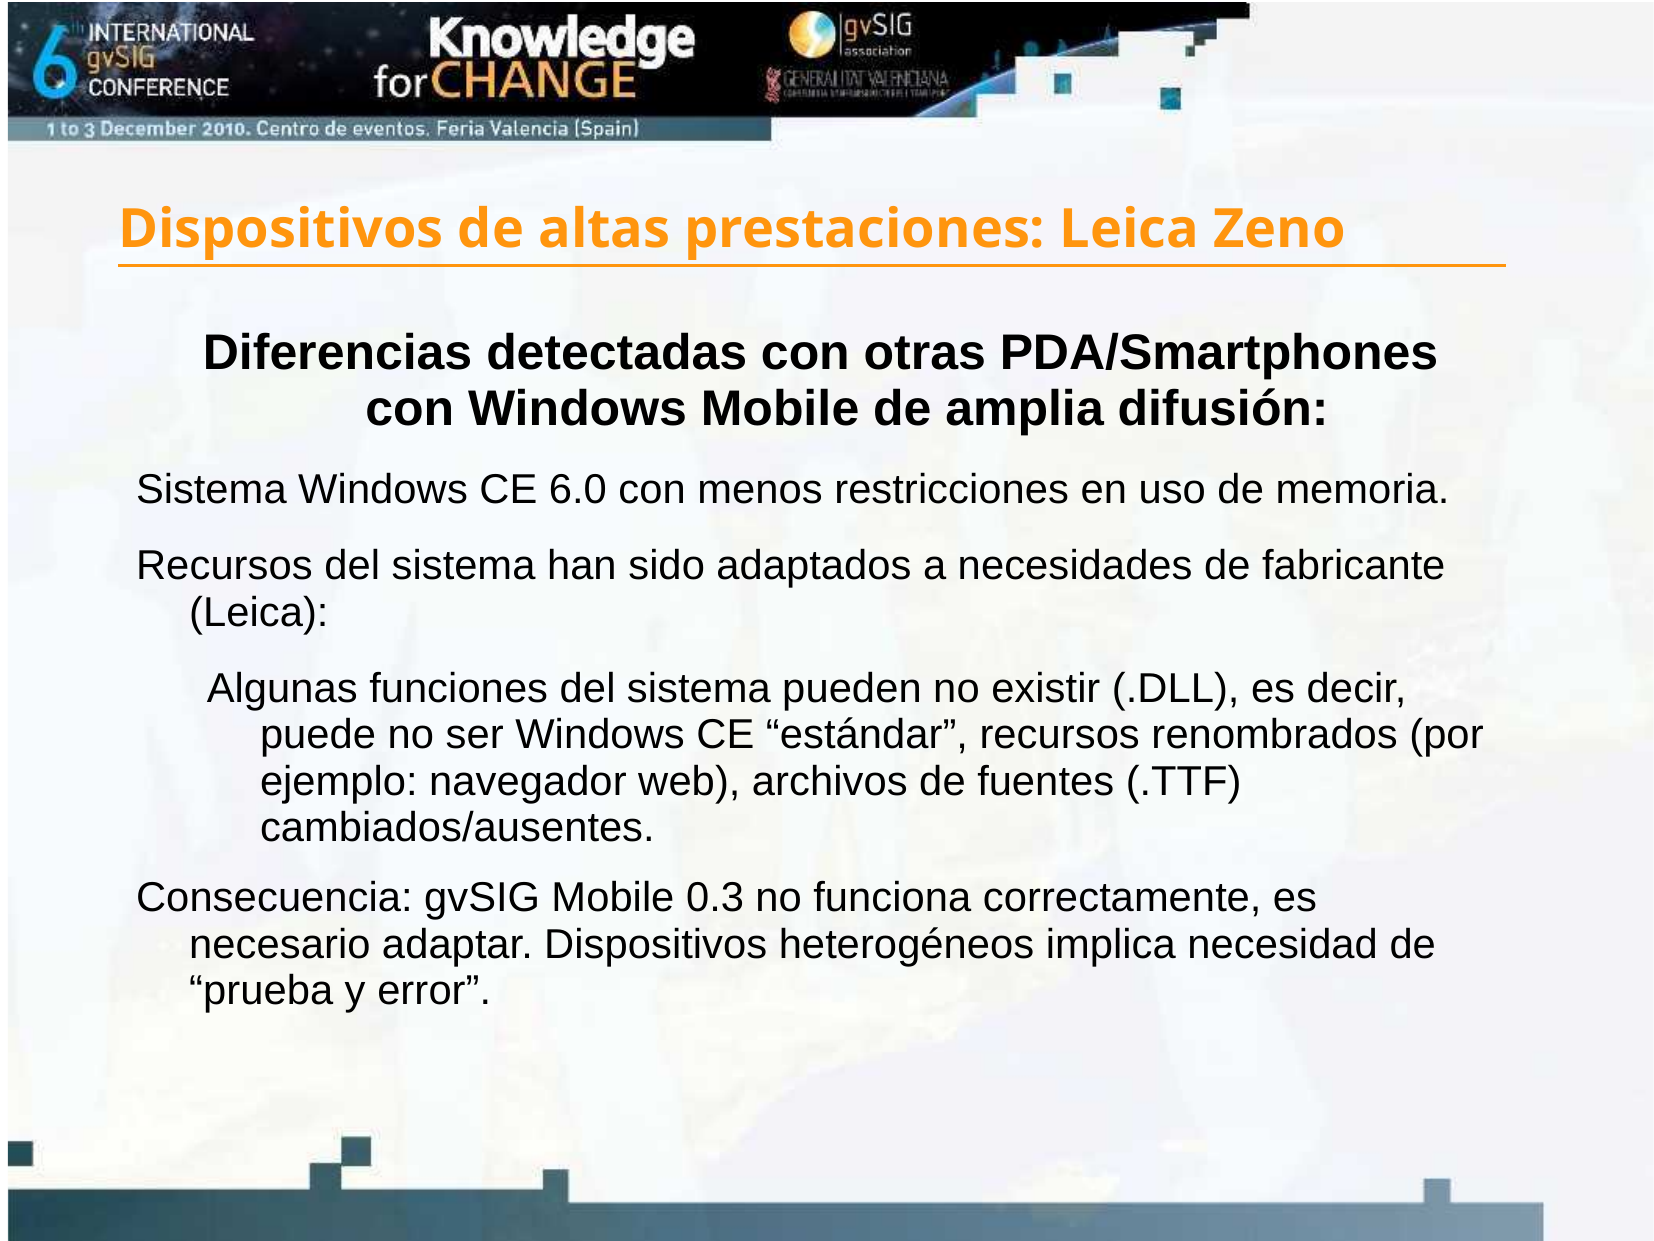

# Dispositivos de altas prestaciones: Leica Zeno
Diferencias detectadas con otras PDA/Smartphones
con Windows Mobile de amplia difusión:
Sistema Windows CE 6.0 con menos restricciones en uso de memoria.
Recursos del sistema han sido adaptados a necesidades de fabricante (Leica):
Algunas funciones del sistema pueden no existir (.DLL), es decir, puede no ser Windows CE “estándar”, recursos renombrados (por ejemplo: navegador web), archivos de fuentes (.TTF) cambiados/ausentes.
Consecuencia: gvSIG Mobile 0.3 no funciona correctamente, es necesario adaptar. Dispositivos heterogéneos implica necesidad de “prueba y error”.